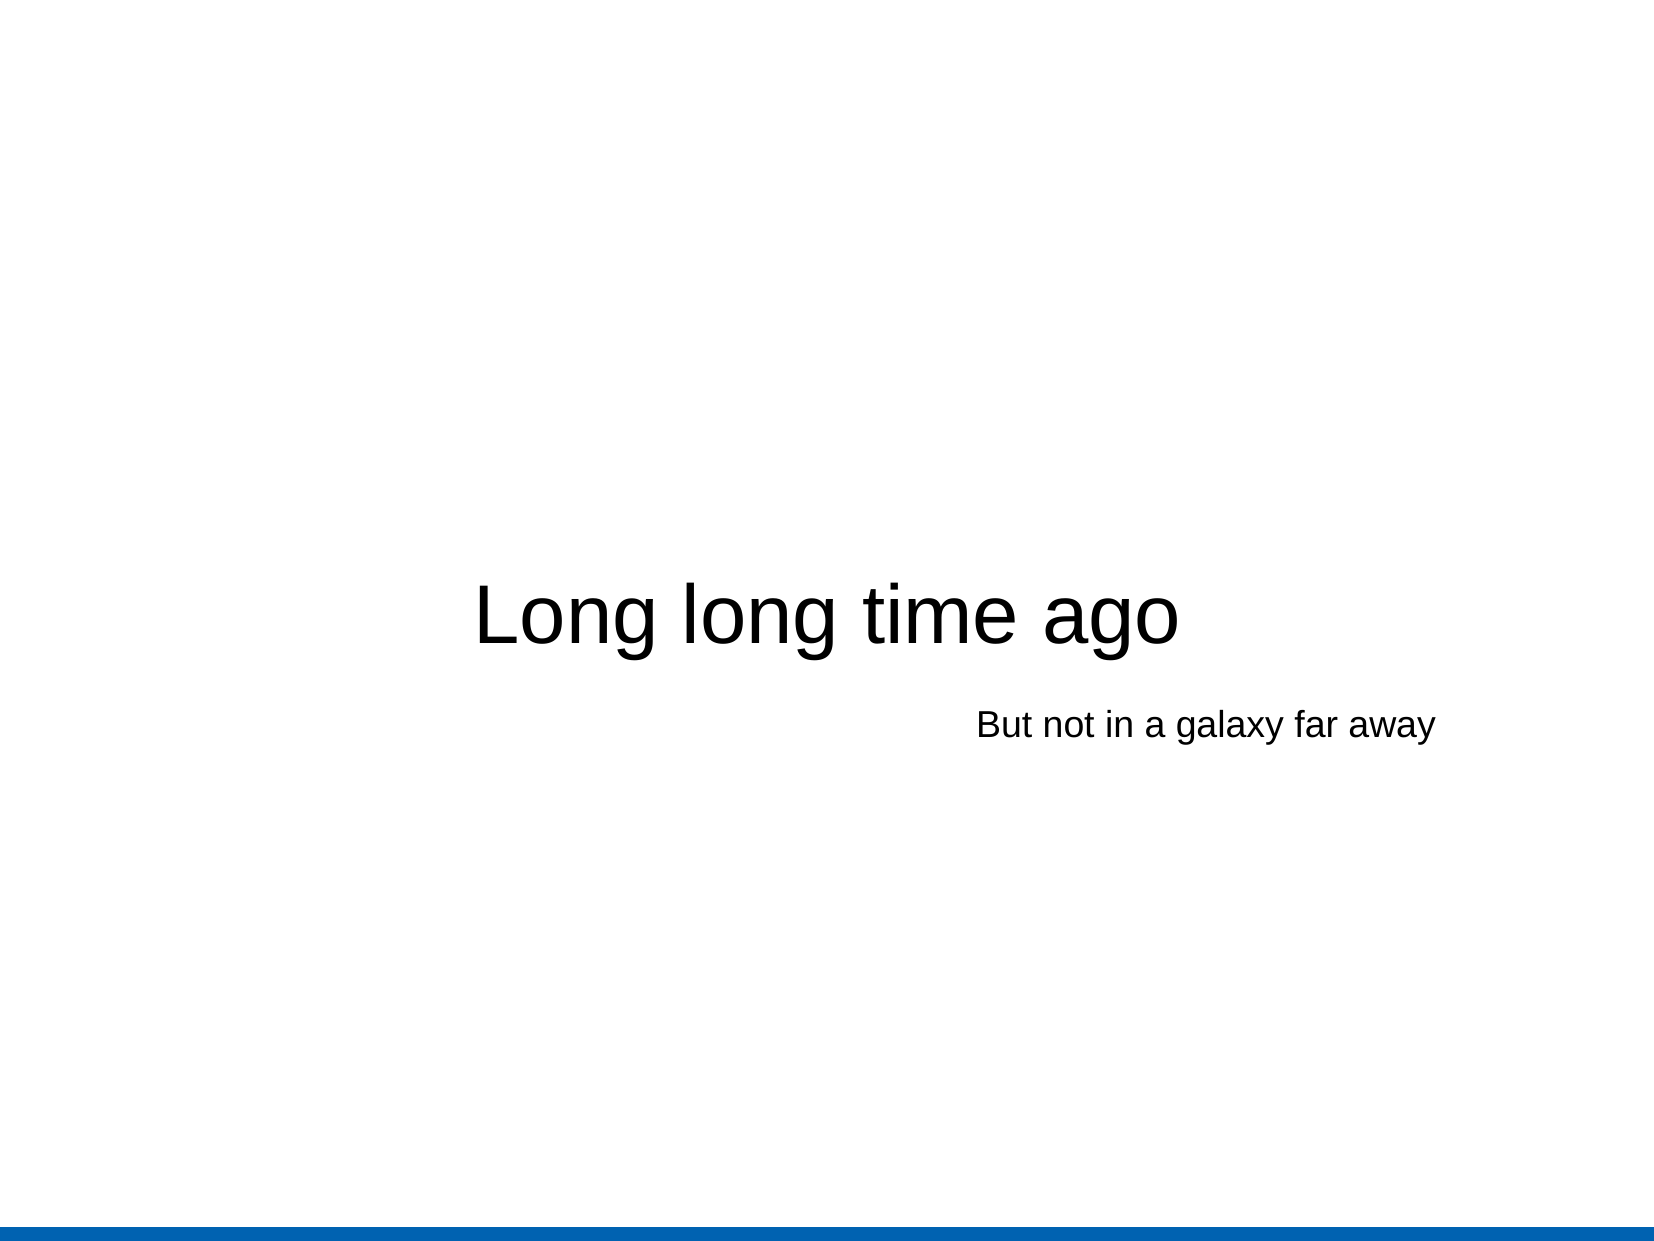

# Long long time ago
But not in a galaxy far away